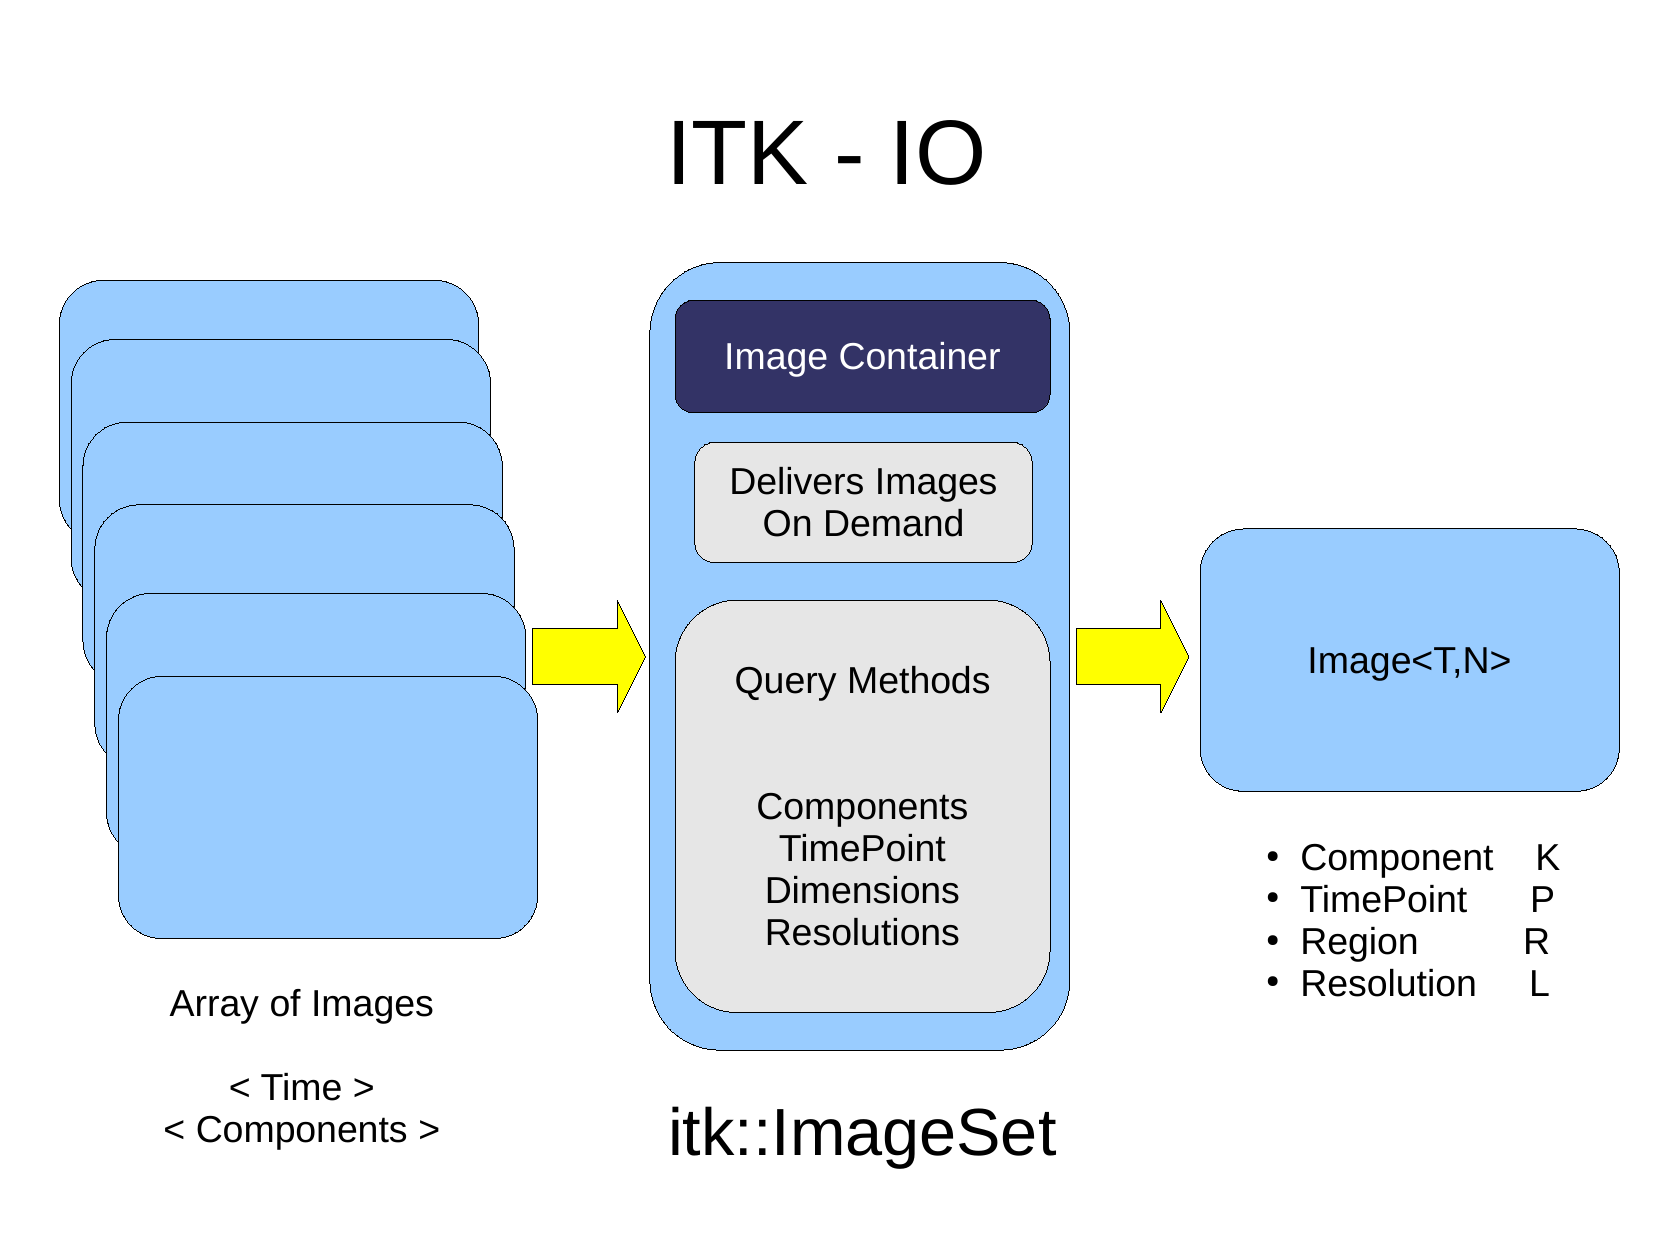

# ITK - IO
Image Container
Delivers Images
On Demand
Image<T,N>
Query Methods
Components
TimePoint
Dimensions
Resolutions
 Component K
 TimePoint P
 Region R
 Resolution L
Array of Images
< Time >
< Components >
itk::ImageSet